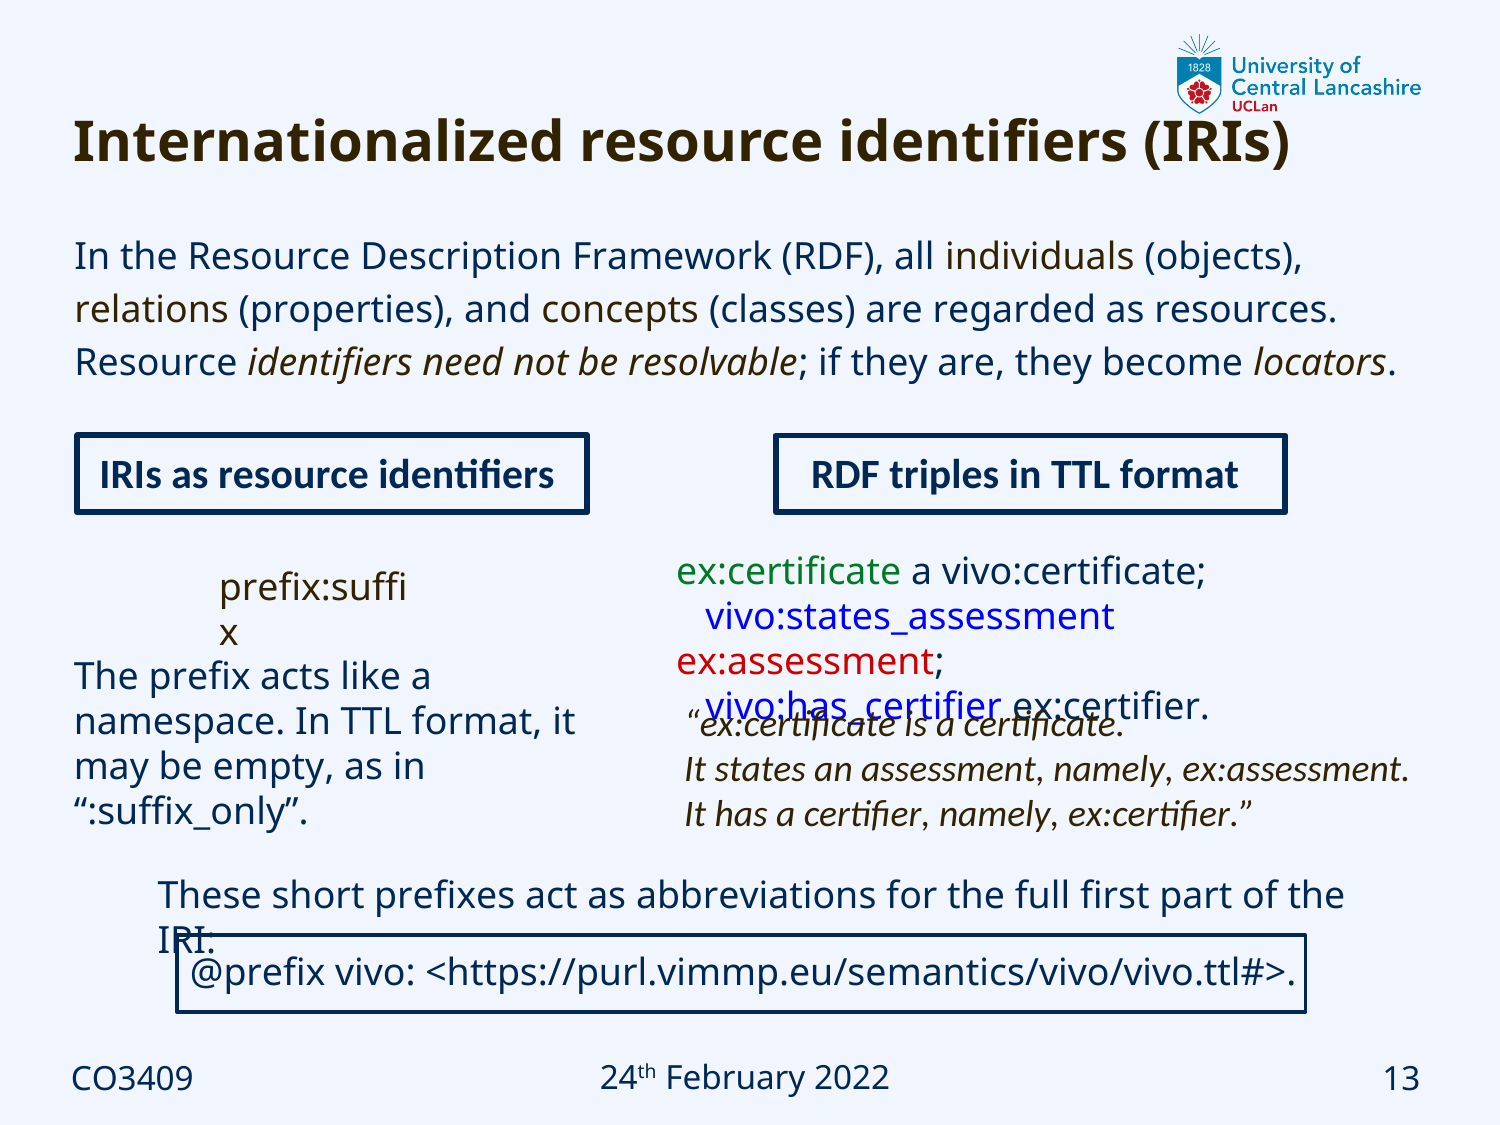

# Internationalized resource identifiers (IRIs)
In the Resource Description Framework (RDF), all individuals (objects), relations (properties), and concepts (classes) are regarded as resources. Resource identifiers need not be resolvable; if they are, they become locators.
IRIs as resource identifiers
RDF triples in TTL format
ex:certificate a vivo:certificate;
 vivo:states_assessment ex:assessment;
 vivo:has_certifier ex:certifier.
prefix:suffix
The prefix acts like a namespace. In TTL format, it may be empty, as in “:suffix_only”.
“ex:certificate is a certificate.
It states an assessment, namely, ex:assessment.
It has a certifier, namely, ex:certifier.”
These short prefixes act as abbreviations for the full first part of the IRI:
@prefix vivo: <https://purl.vimmp.eu/semantics/vivo/vivo.ttl#>.